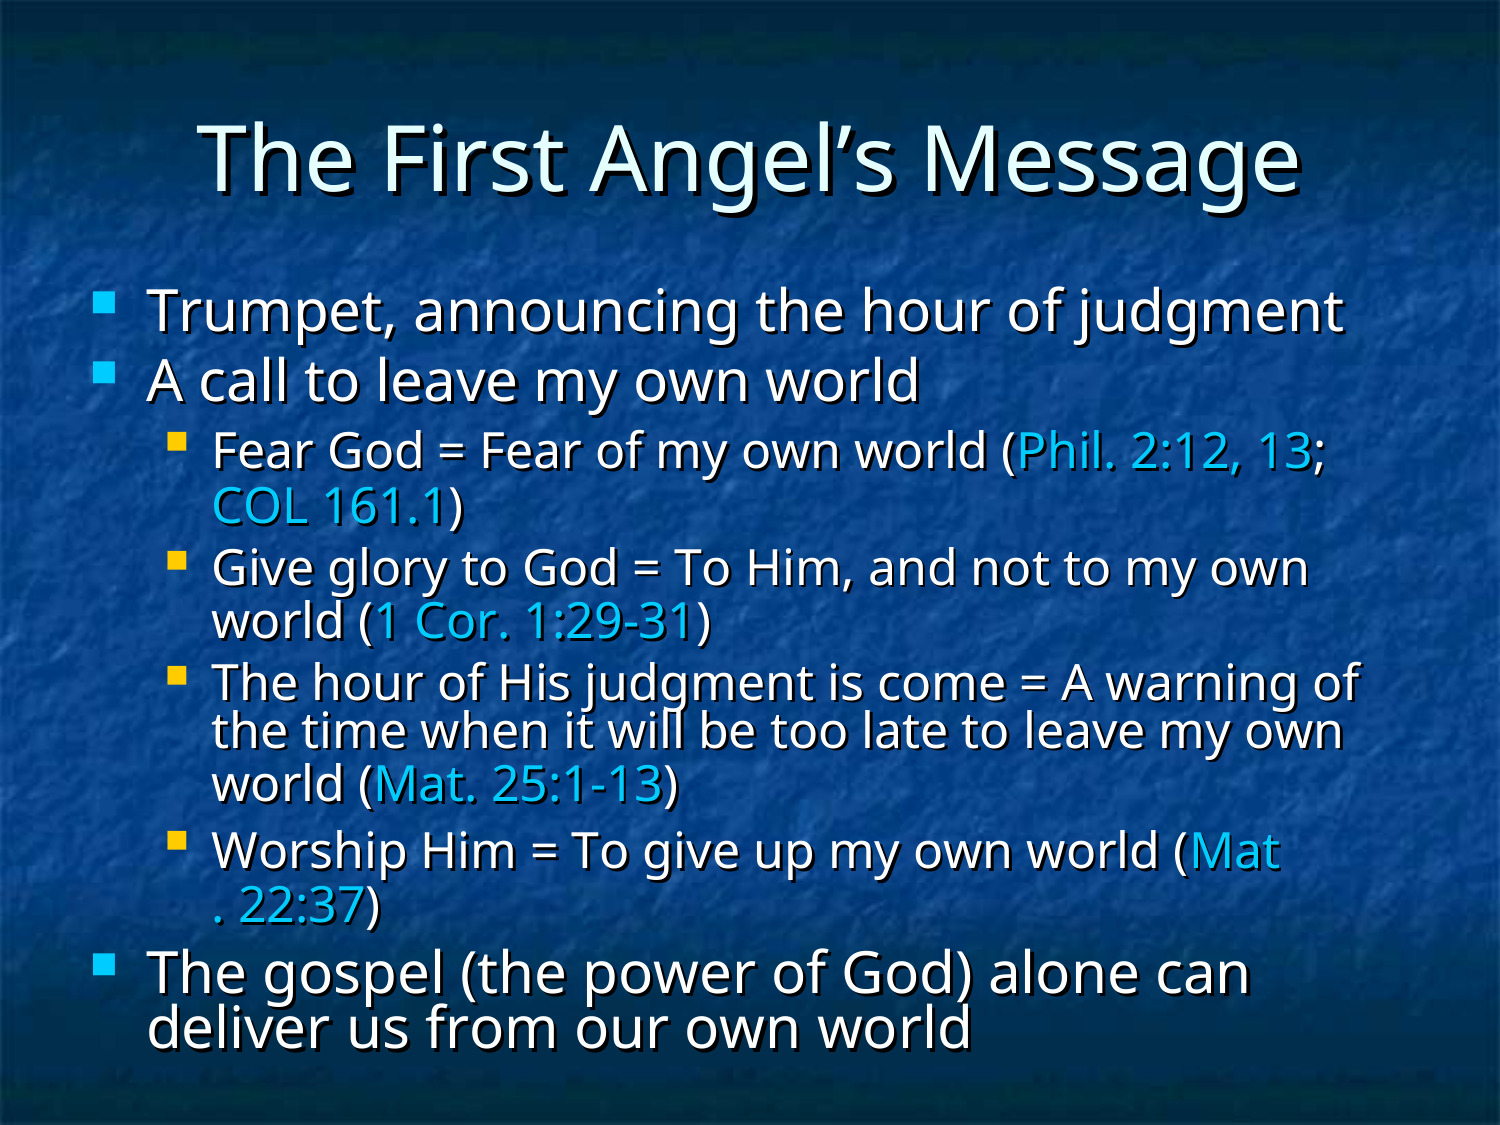

# The First Angel’s Message
Trumpet, announcing the hour of judgment
A call to leave my own world
Fear God = Fear of my own world (Phil. 2:12, 13; COL 161.1)
Give glory to God = To Him, and not to my own world (1 Cor. 1:29-31)
The hour of His judgment is come = A warning of the time when it will be too late to leave my own world (Mat. 25:1-13)
Worship Him = To give up my own world (Mat. 22:37)
The gospel (the power of God) alone can deliver us from our own world